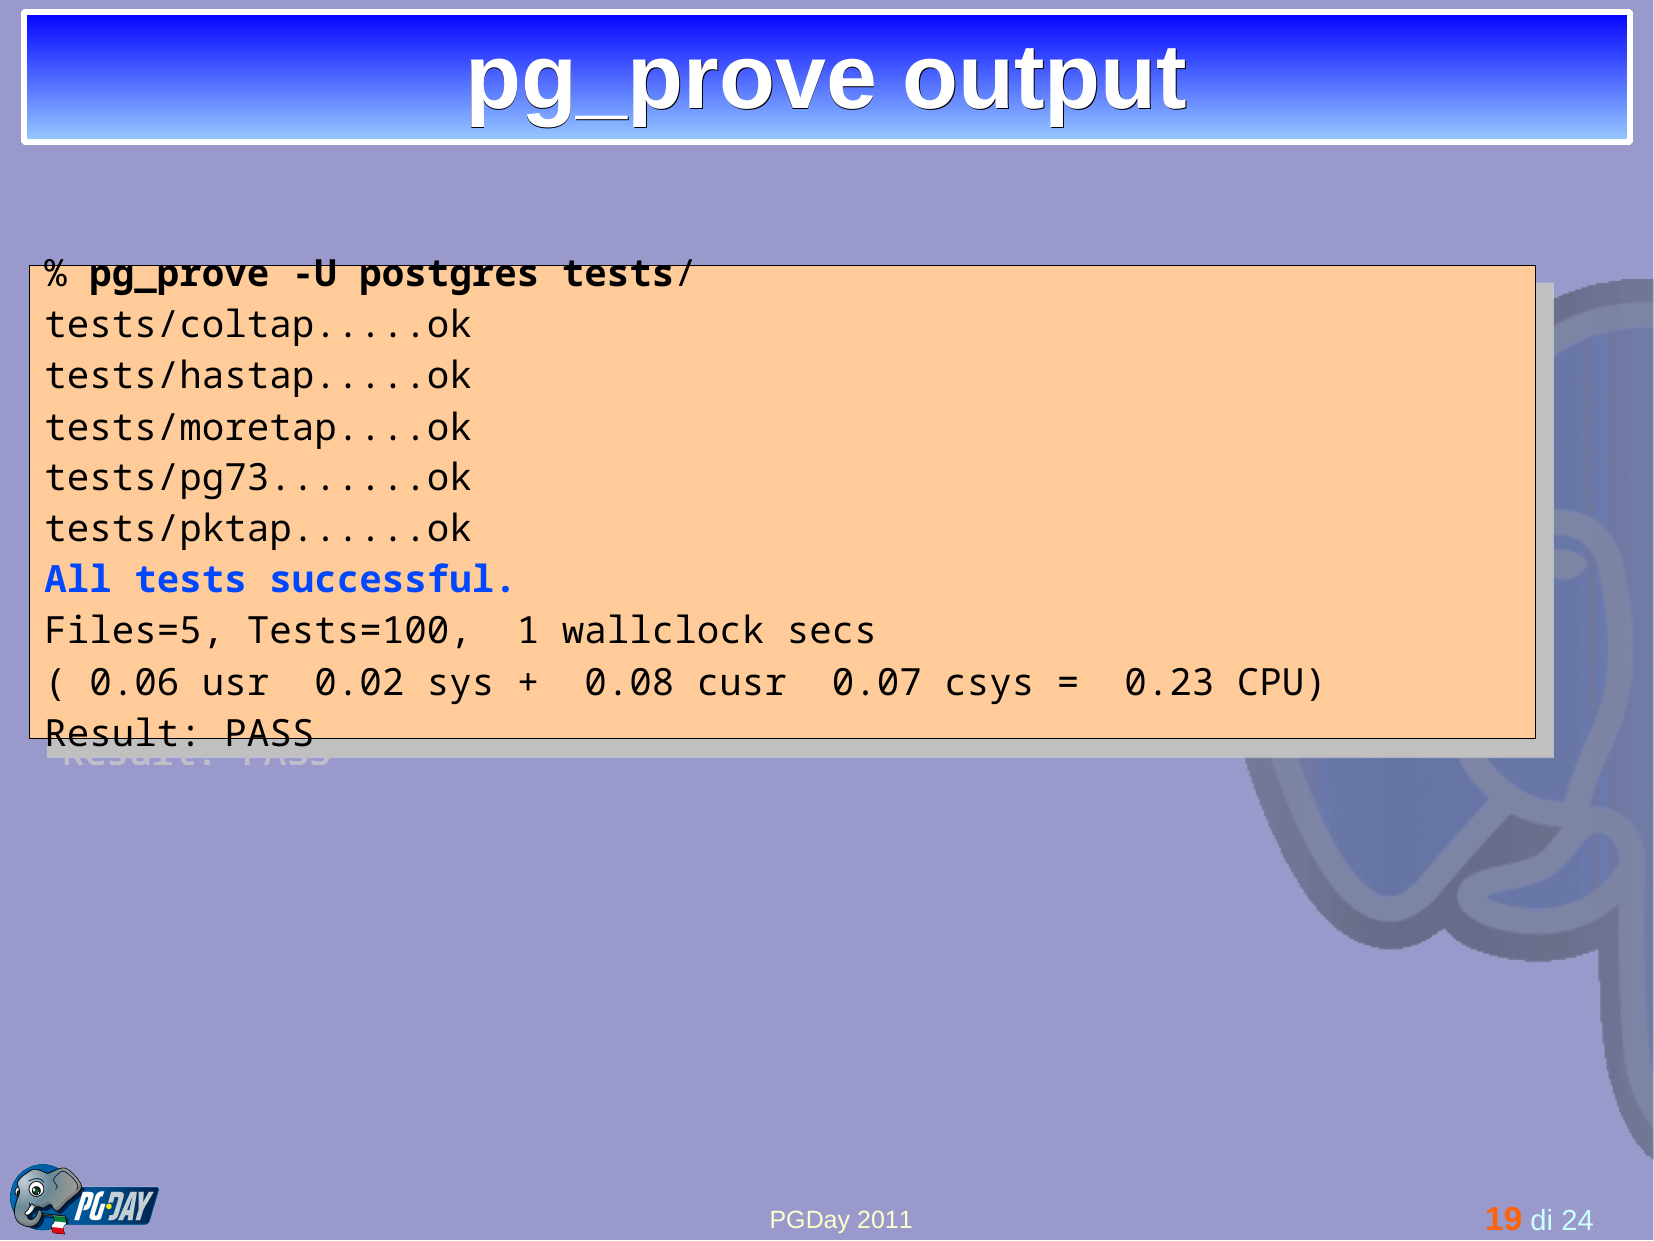

# pg_prove output
% pg_prove -U postgres tests/
tests/coltap.....ok
tests/hastap.....ok
tests/moretap....ok
tests/pg73.......ok
tests/pktap......ok
All tests successful.
Files=5, Tests=100, 1 wallclock secs
( 0.06 usr 0.02 sys + 0.08 cusr 0.07 csys = 0.23 CPU)
Result: PASS